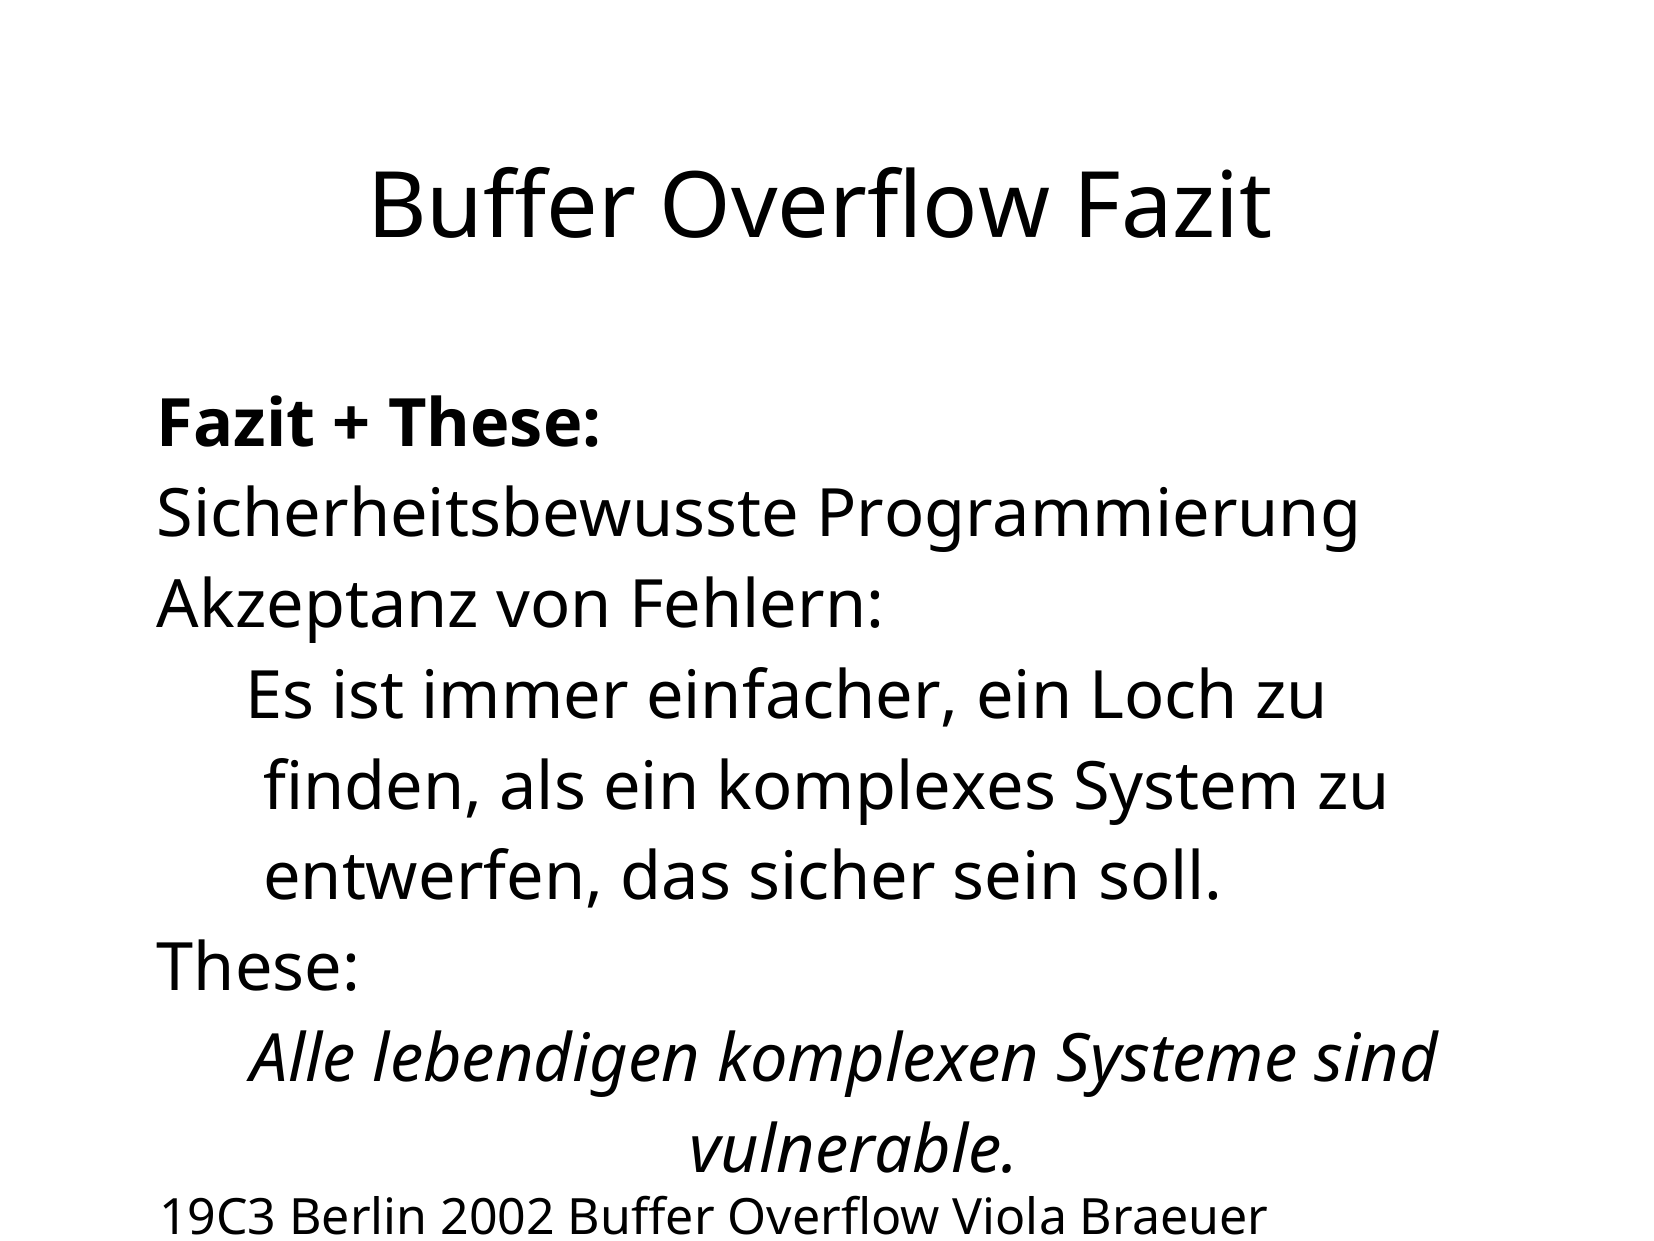

Buffer Overflow Fazit
Fazit + These:
Sicherheitsbewusste Programmierung
Akzeptanz von Fehlern:
 Es ist immer einfacher, ein Loch zu finden, als ein komplexes System zu entwerfen, das sicher sein soll.
These:
Alle lebendigen komplexen Systeme sind vulnerable.
19C3 Berlin 2002 Buffer Overflow Viola Braeuer